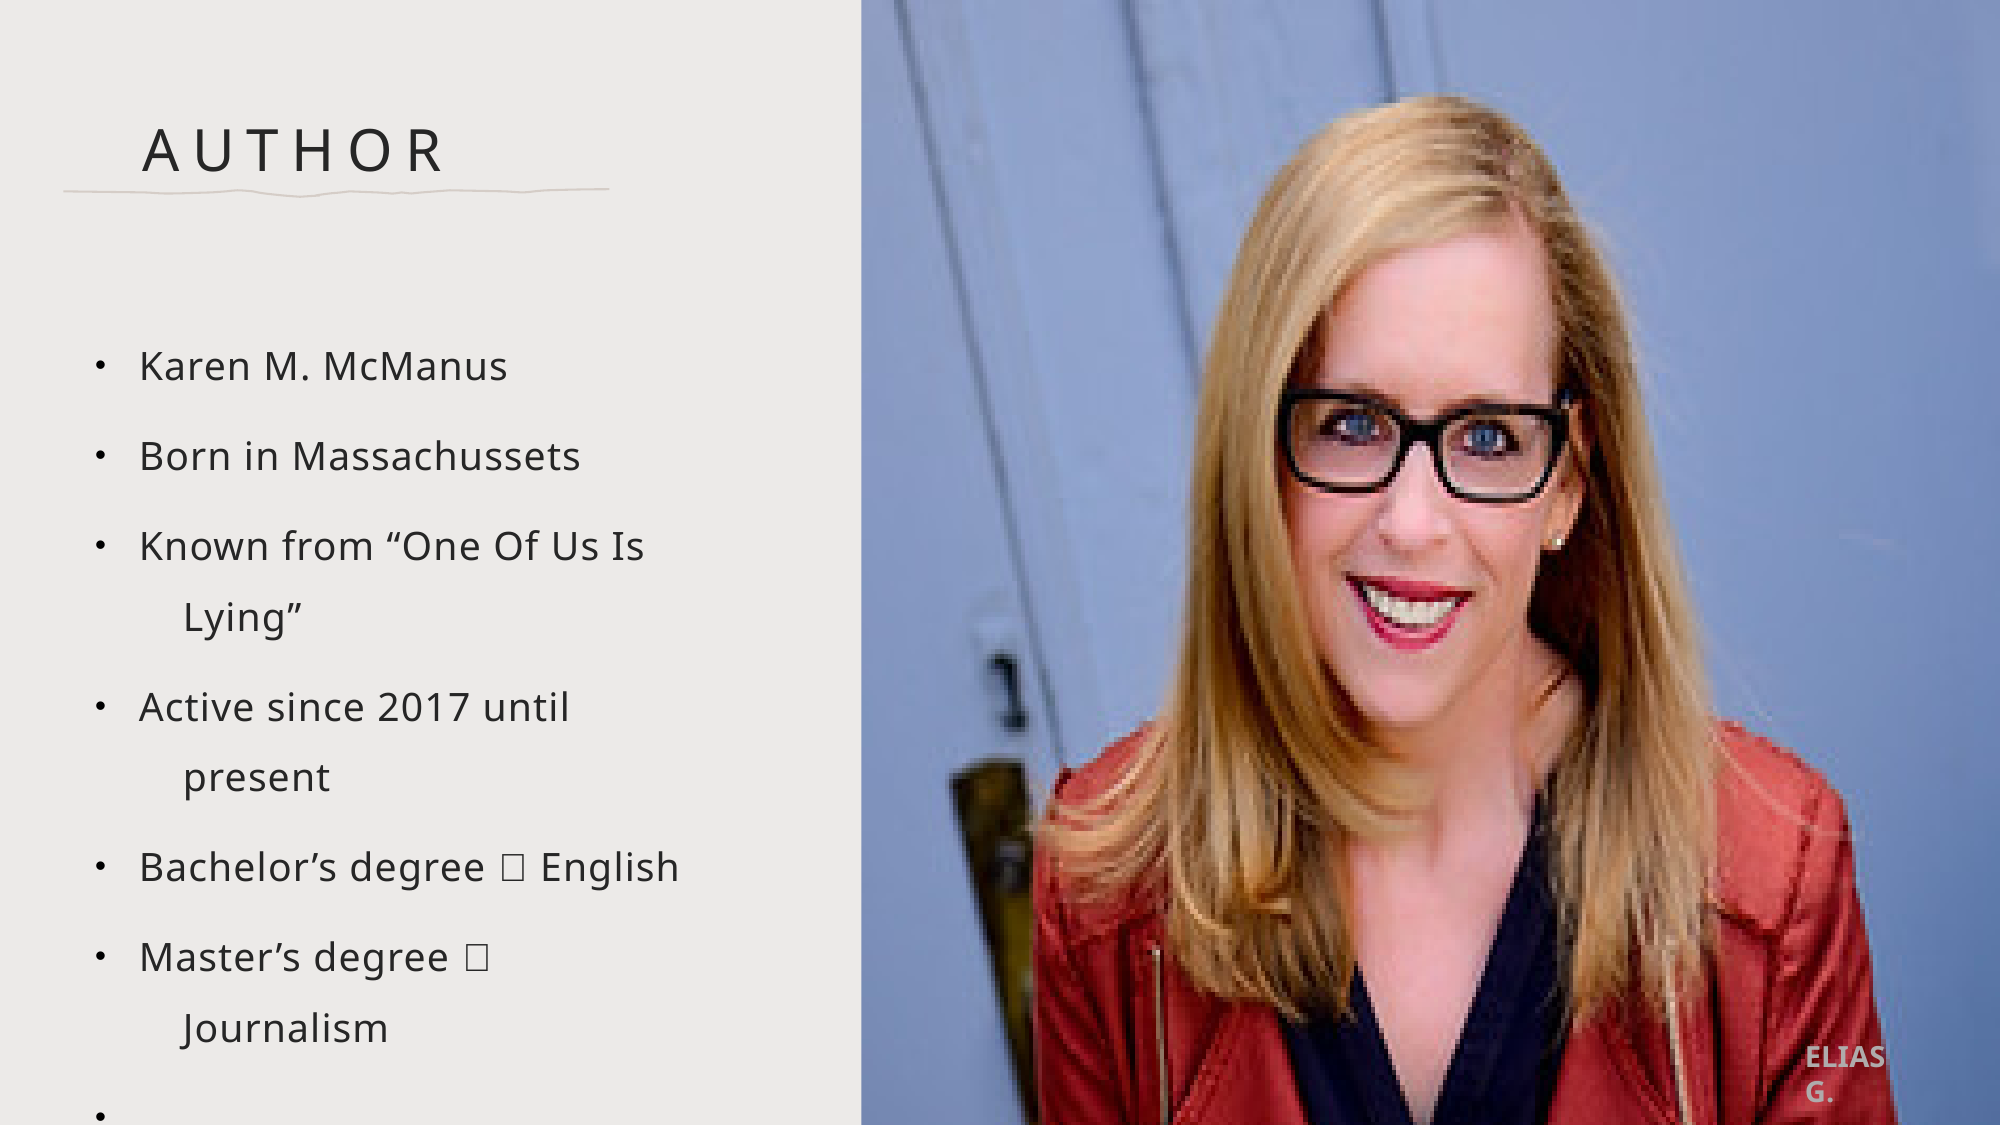

# Author
Karen M. McManus
Born in Massachussets
Known from “One Of Us Is Lying”
Active since 2017 until present
Bachelor’s degree  English
Master’s degree  Journalism
ELIAS G.